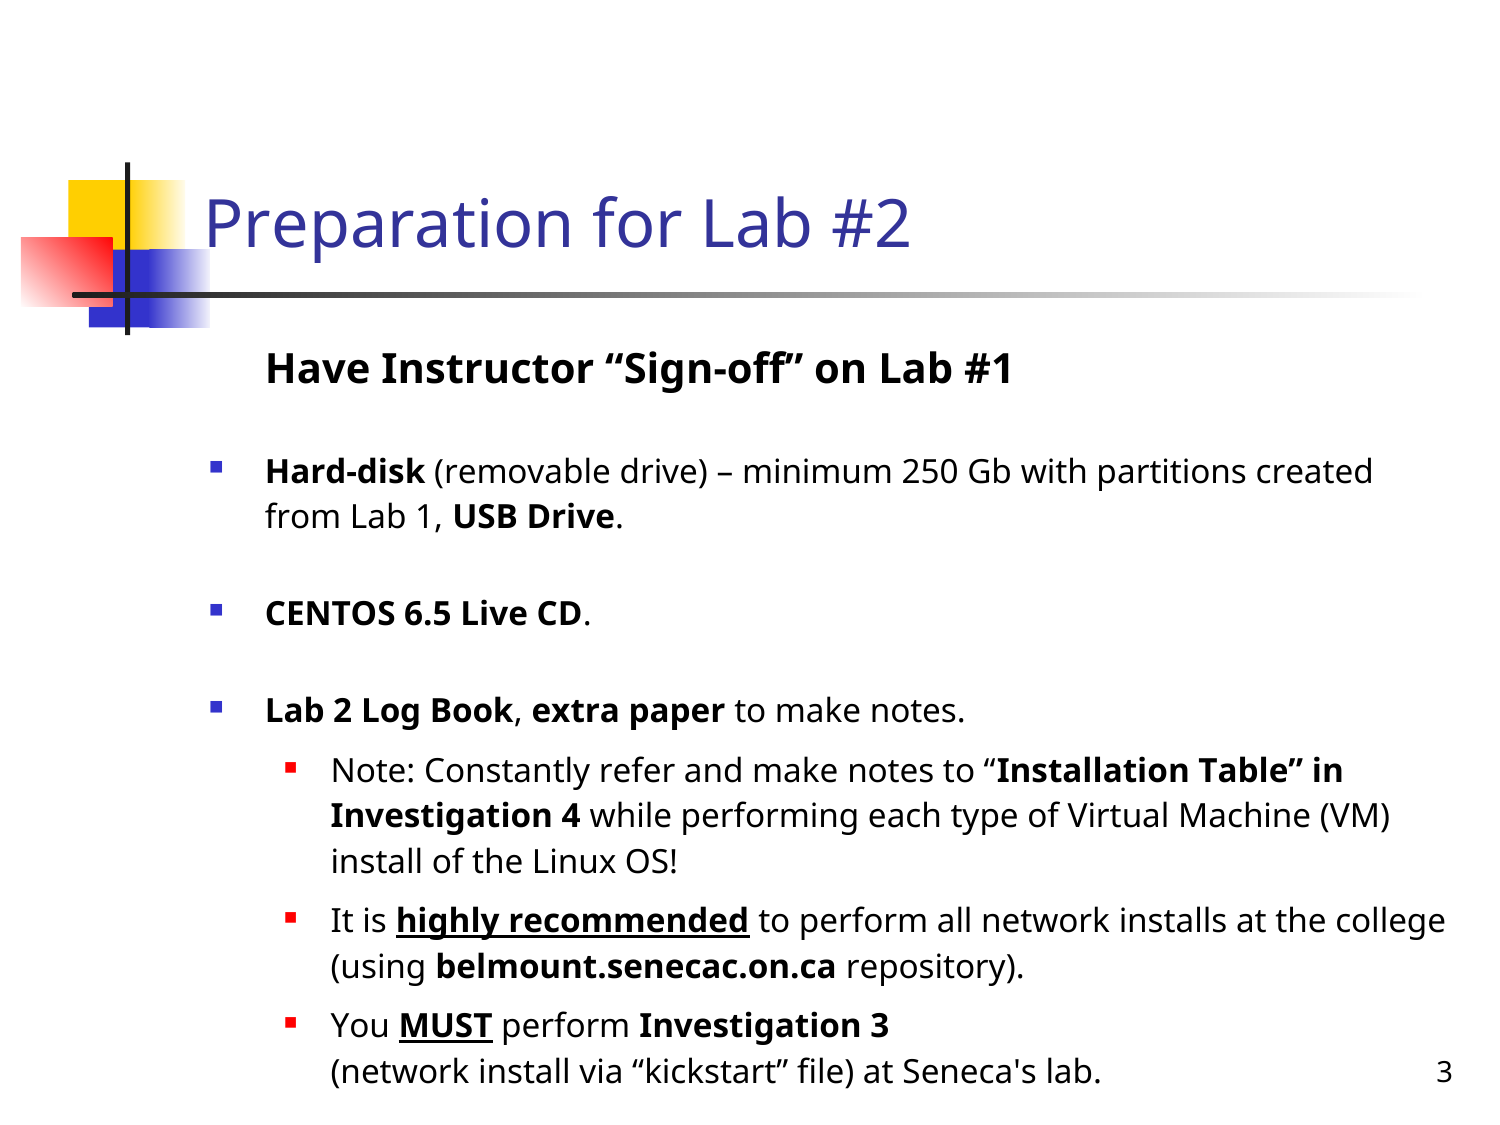

# Preparation for Lab #2
Have Instructor “Sign-off” on Lab #1
Hard-disk (removable drive) – minimum 250 Gb with partitions created from Lab 1, USB Drive.
CENTOS 6.5 Live CD.
Lab 2 Log Book, extra paper to make notes.
Note: Constantly refer and make notes to “Installation Table” in Investigation 4 while performing each type of Virtual Machine (VM) install of the Linux OS!
It is highly recommended to perform all network installs at the college (using belmount.senecac.on.ca repository).
You MUST perform Investigation 3
(network install via “kickstart” file) at Seneca's lab.
3